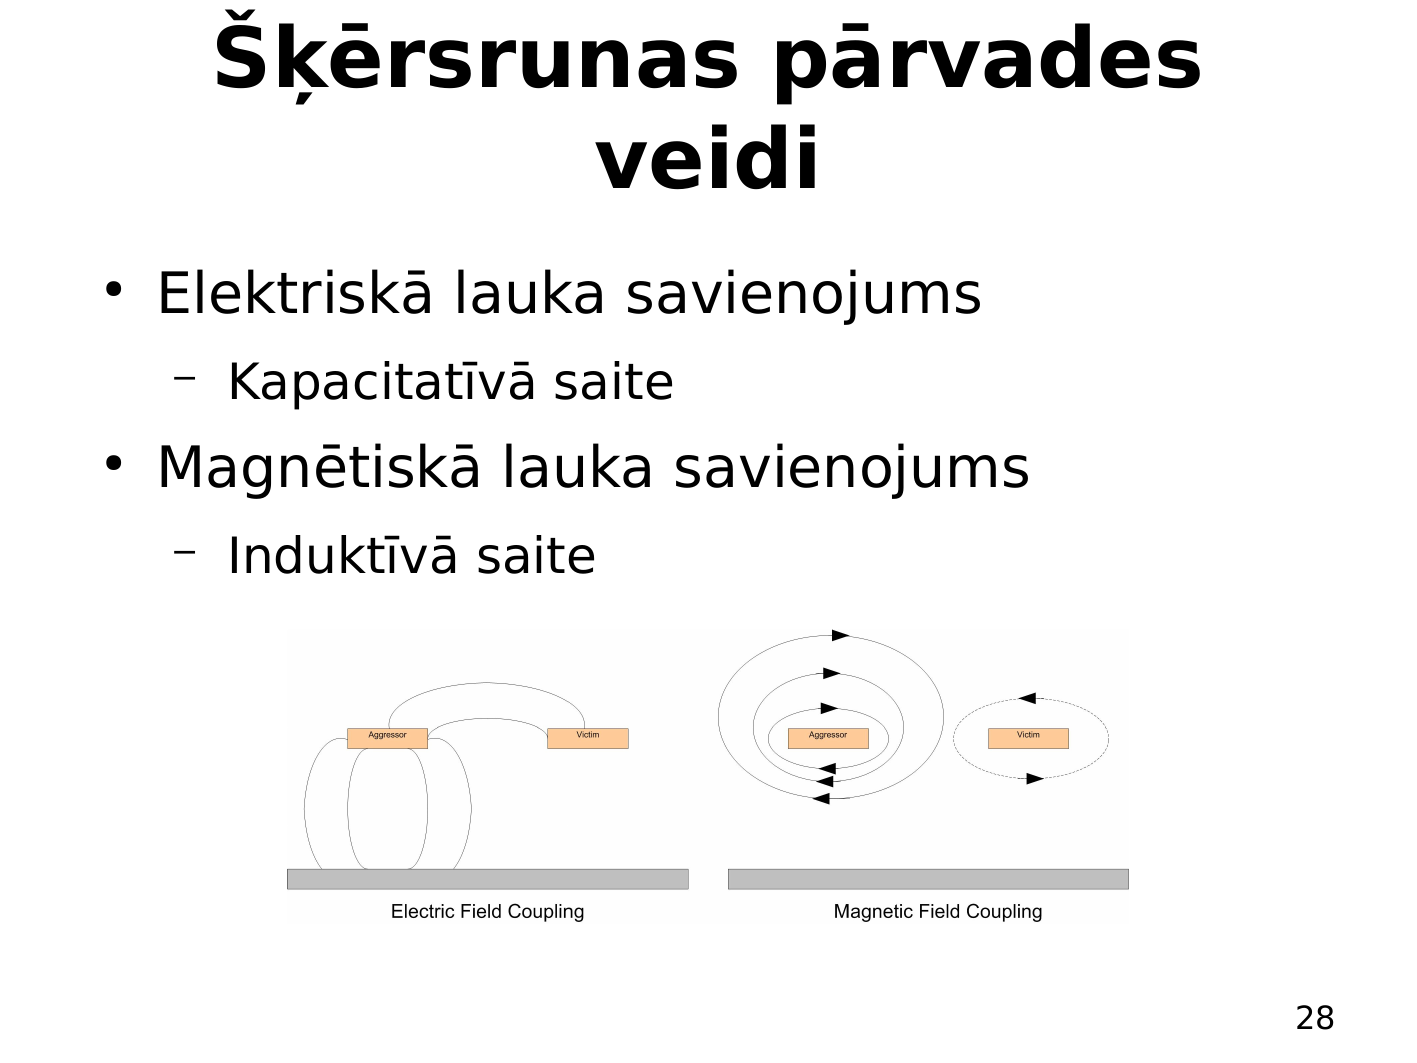

# Šķērsrunas pārvades veidi
Elektriskā lauka savienojums
Kapacitatīvā saite
Magnētiskā lauka savienojums
Induktīvā saite